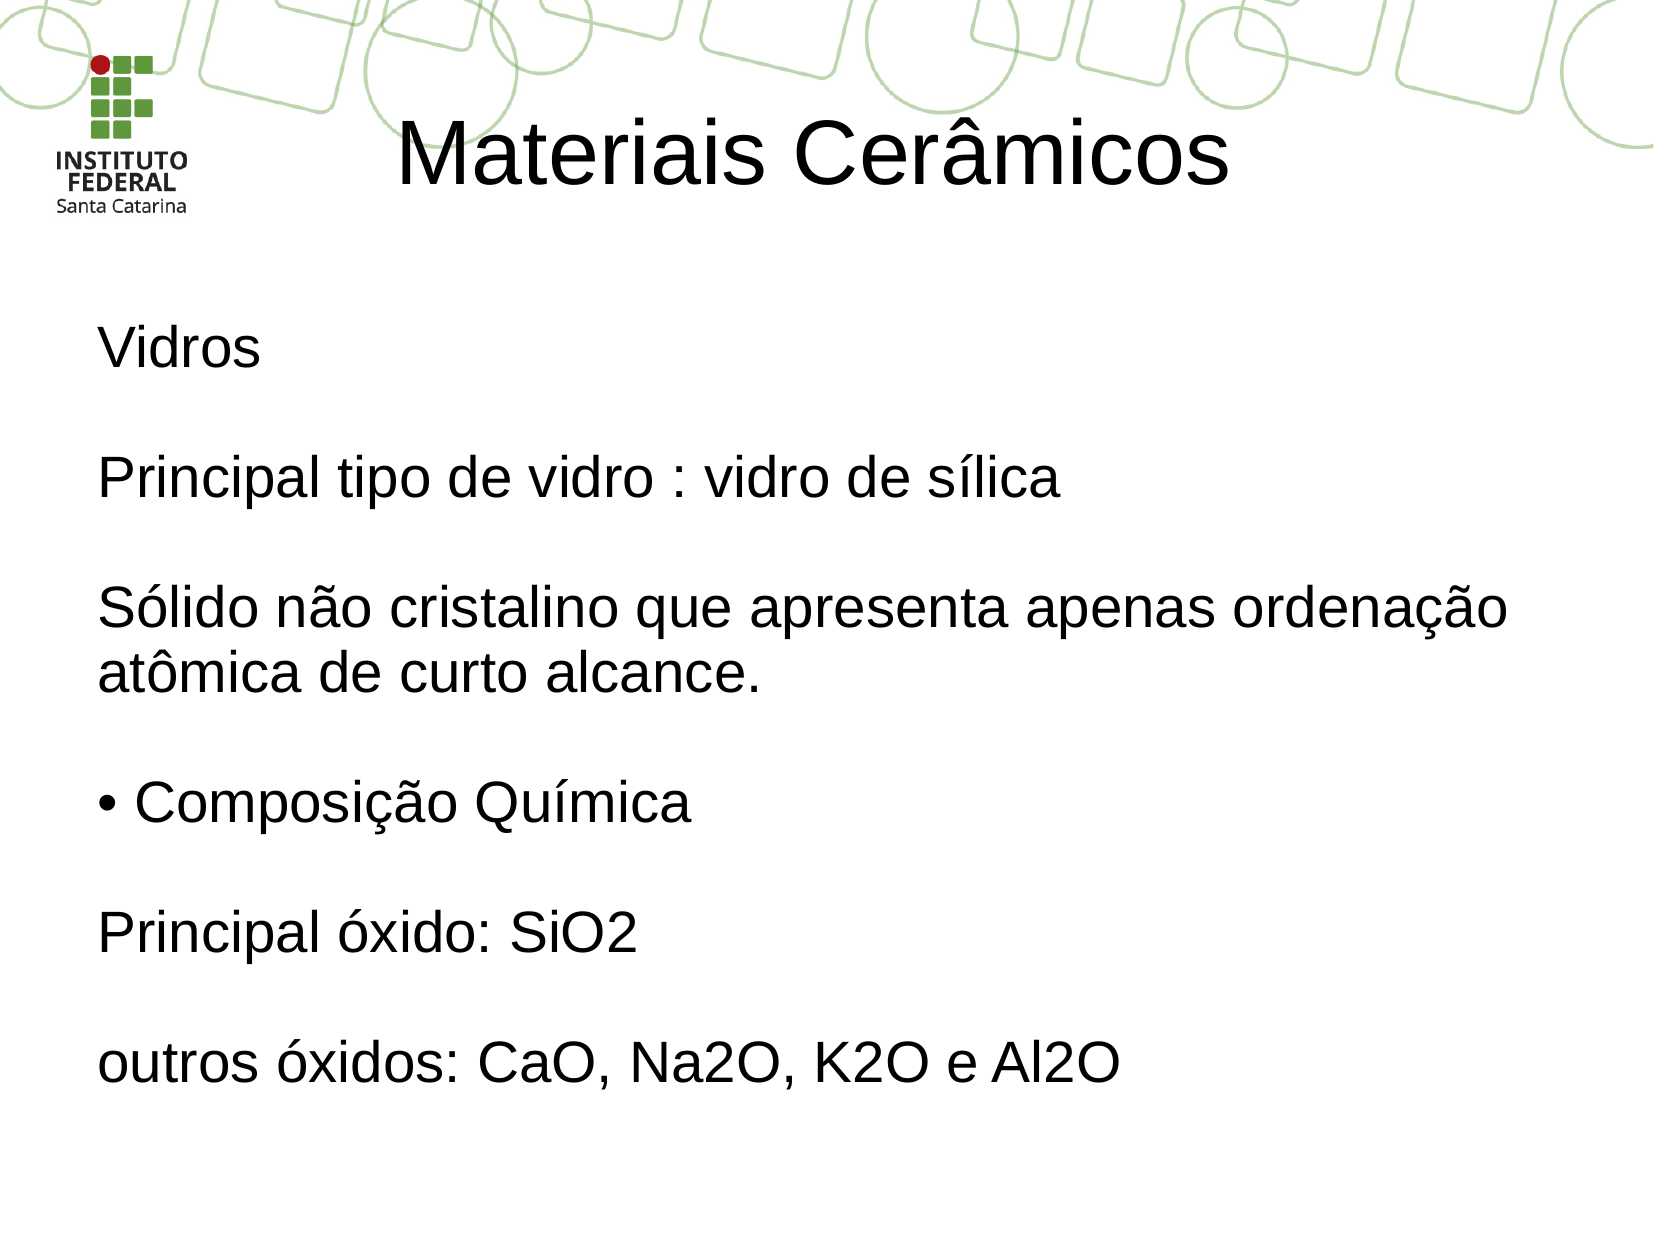

# Materiais Cerâmicos
Vidros
Principal tipo de vidro : vidro de sílica
Sólido não cristalino que apresenta apenas ordenação atômica de curto alcance.
• Composição Química
Principal óxido: SiO2
outros óxidos: CaO, Na2O, K2O e Al2O